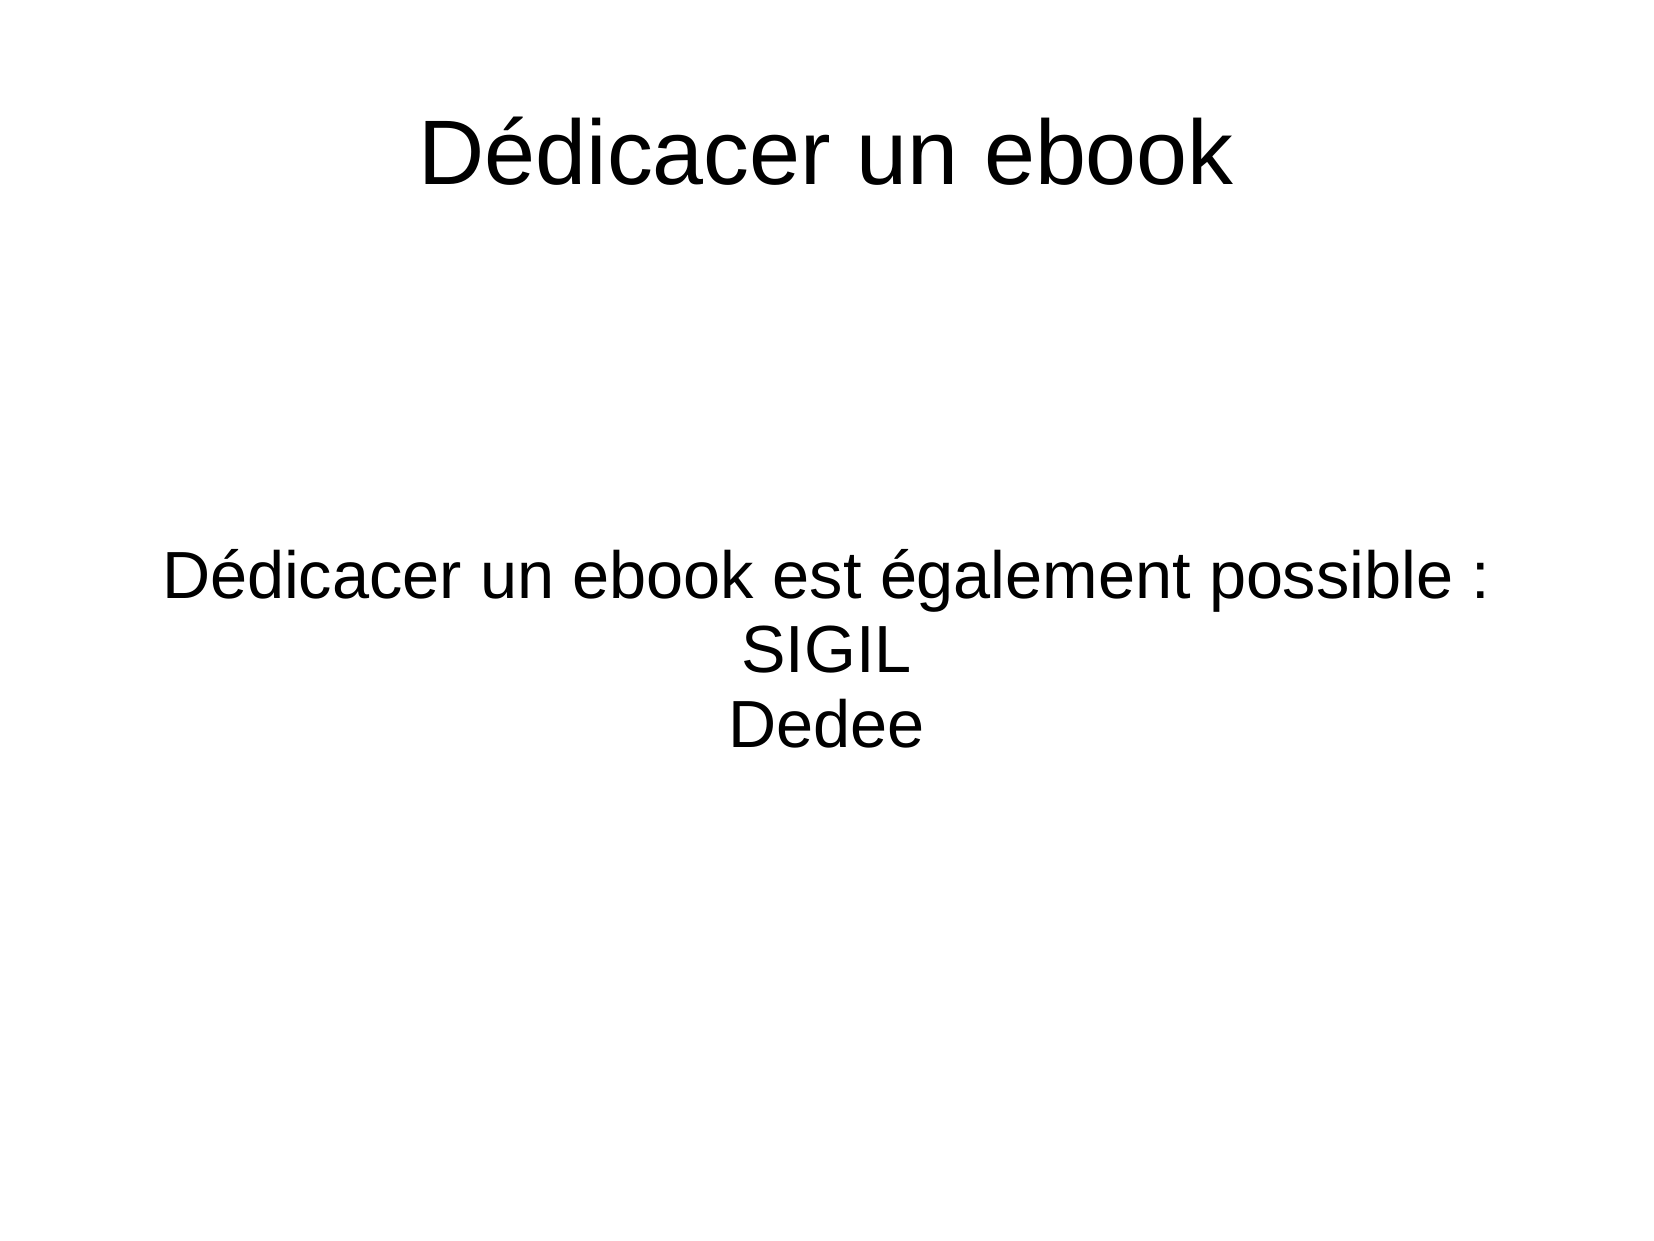

# Dédicacer un ebook
Dédicacer un ebook est également possible :
SIGIL
Dedee